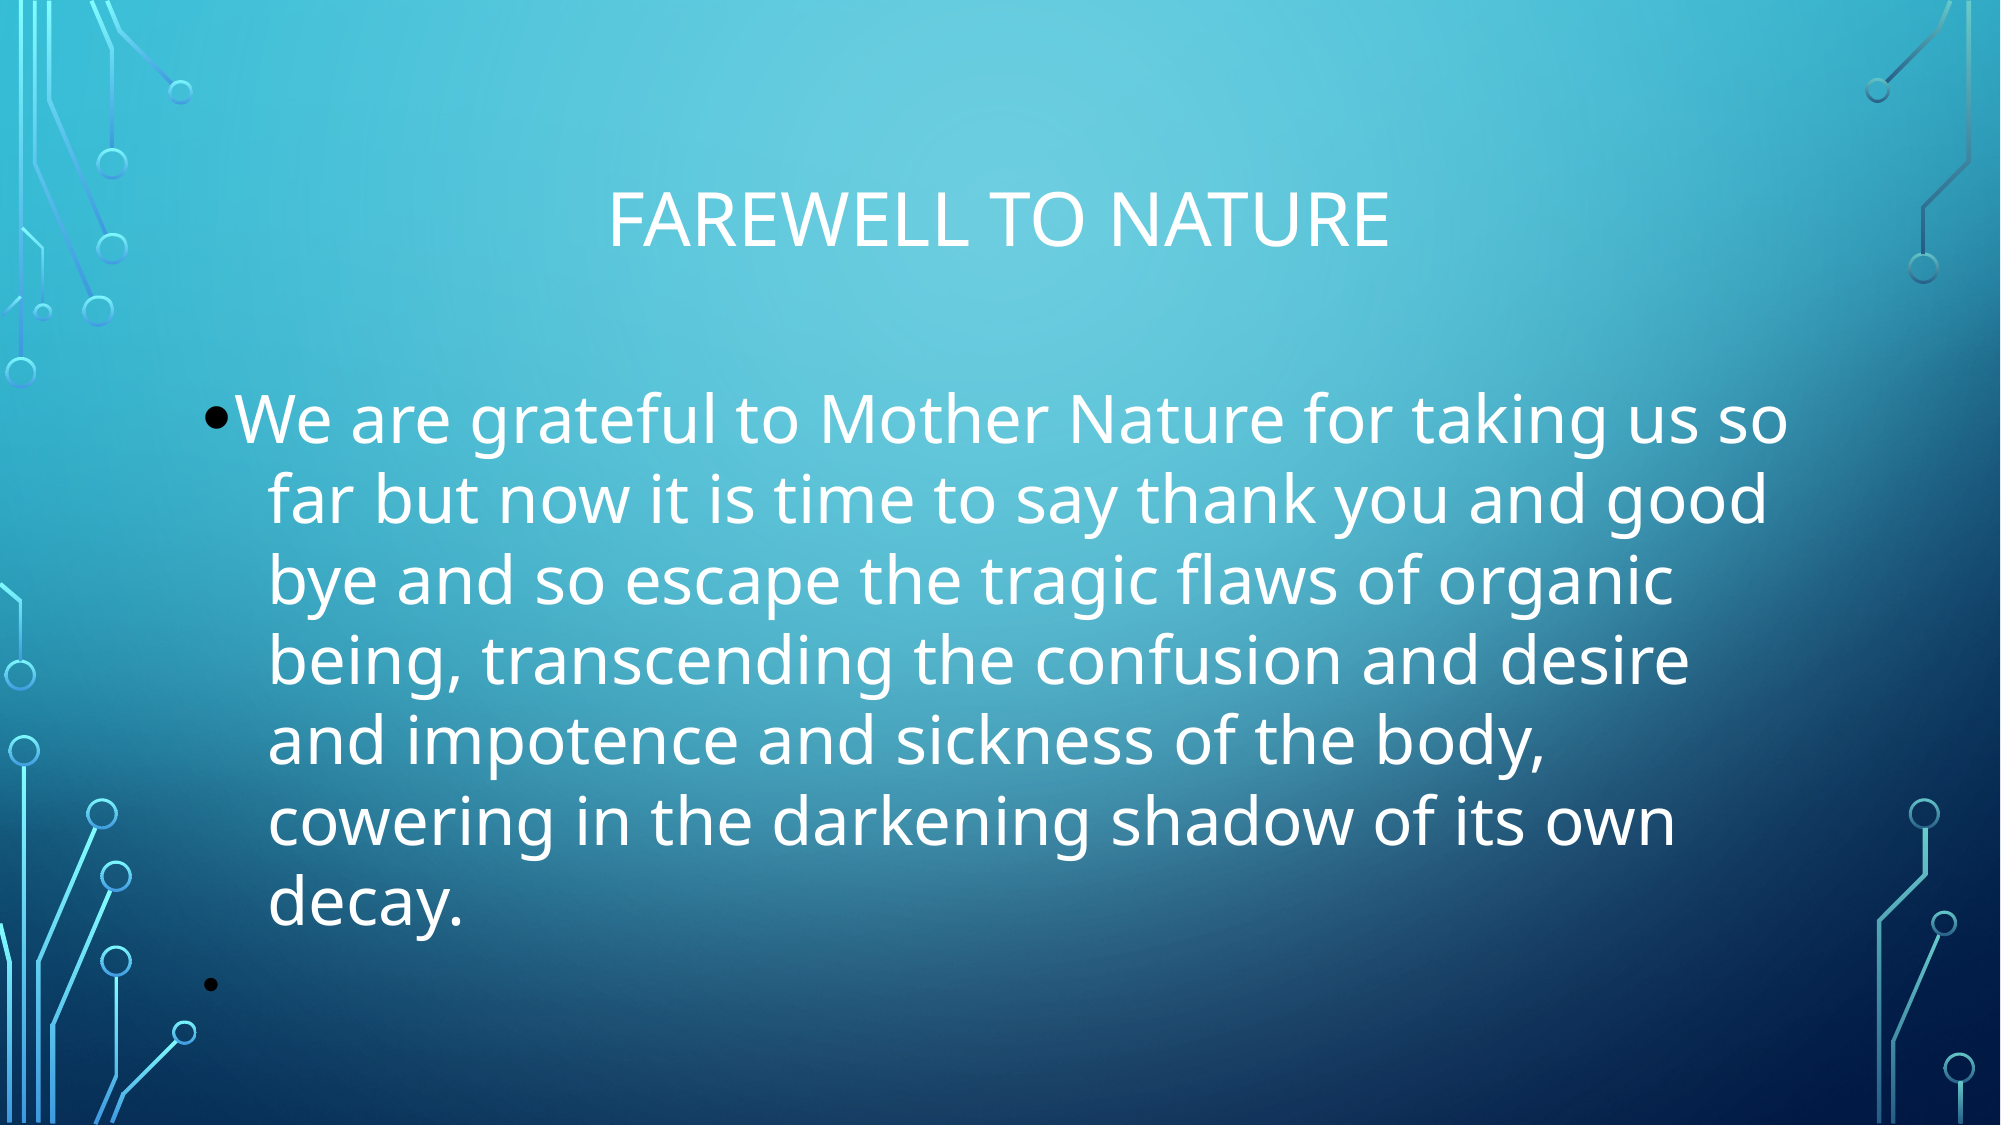

# FAREWELL TO NATURE
We are grateful to Mother Nature for taking us so far but now it is time to say thank you and good bye and so escape the tragic flaws of organic being, transcending the confusion and desire and impotence and sickness of the body, cowering in the darkening shadow of its own decay.